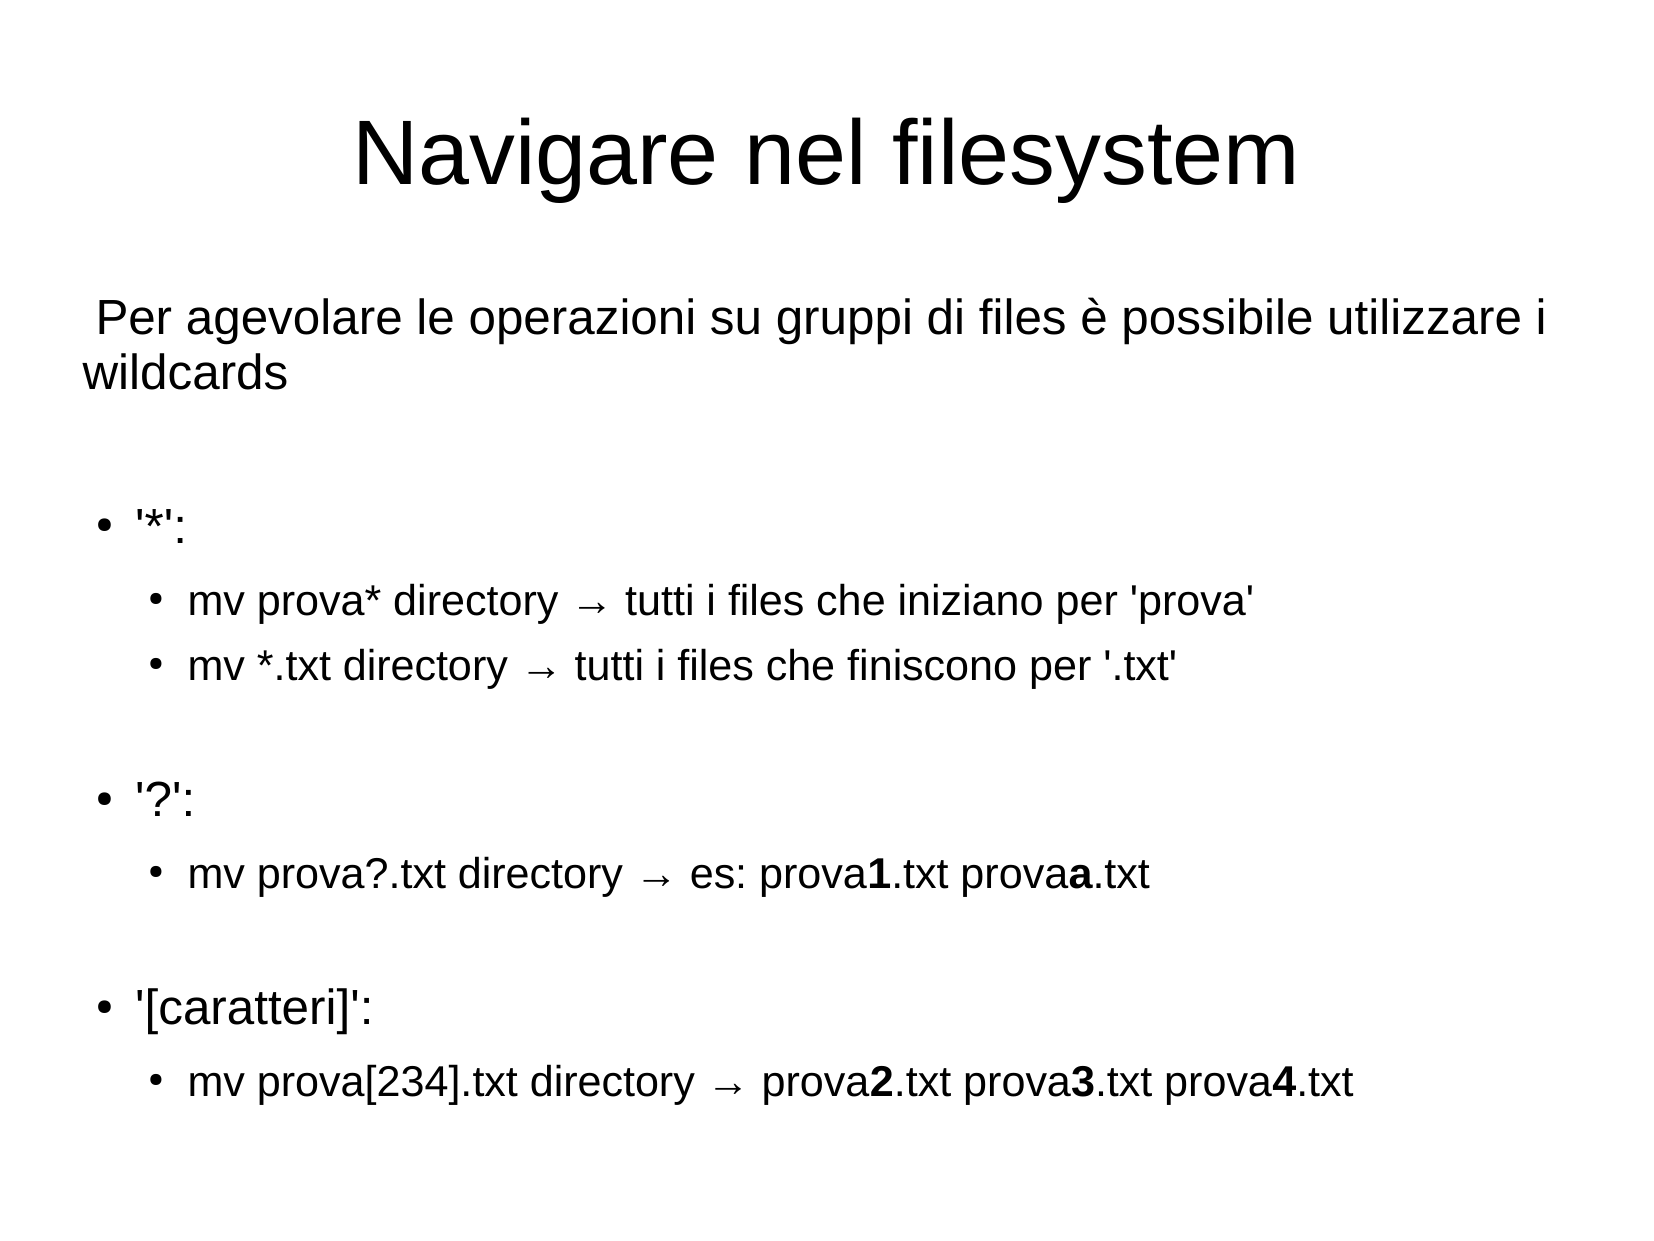

# Navigare nel filesystem
Per agevolare le operazioni su gruppi di files è possibile utilizzare i wildcards
'*':
mv prova* directory → tutti i files che iniziano per 'prova'
mv *.txt directory → tutti i files che finiscono per '.txt'
'?':
mv prova?.txt directory → es: prova1.txt provaa.txt
'[caratteri]':
mv prova[234].txt directory → prova2.txt prova3.txt prova4.txt